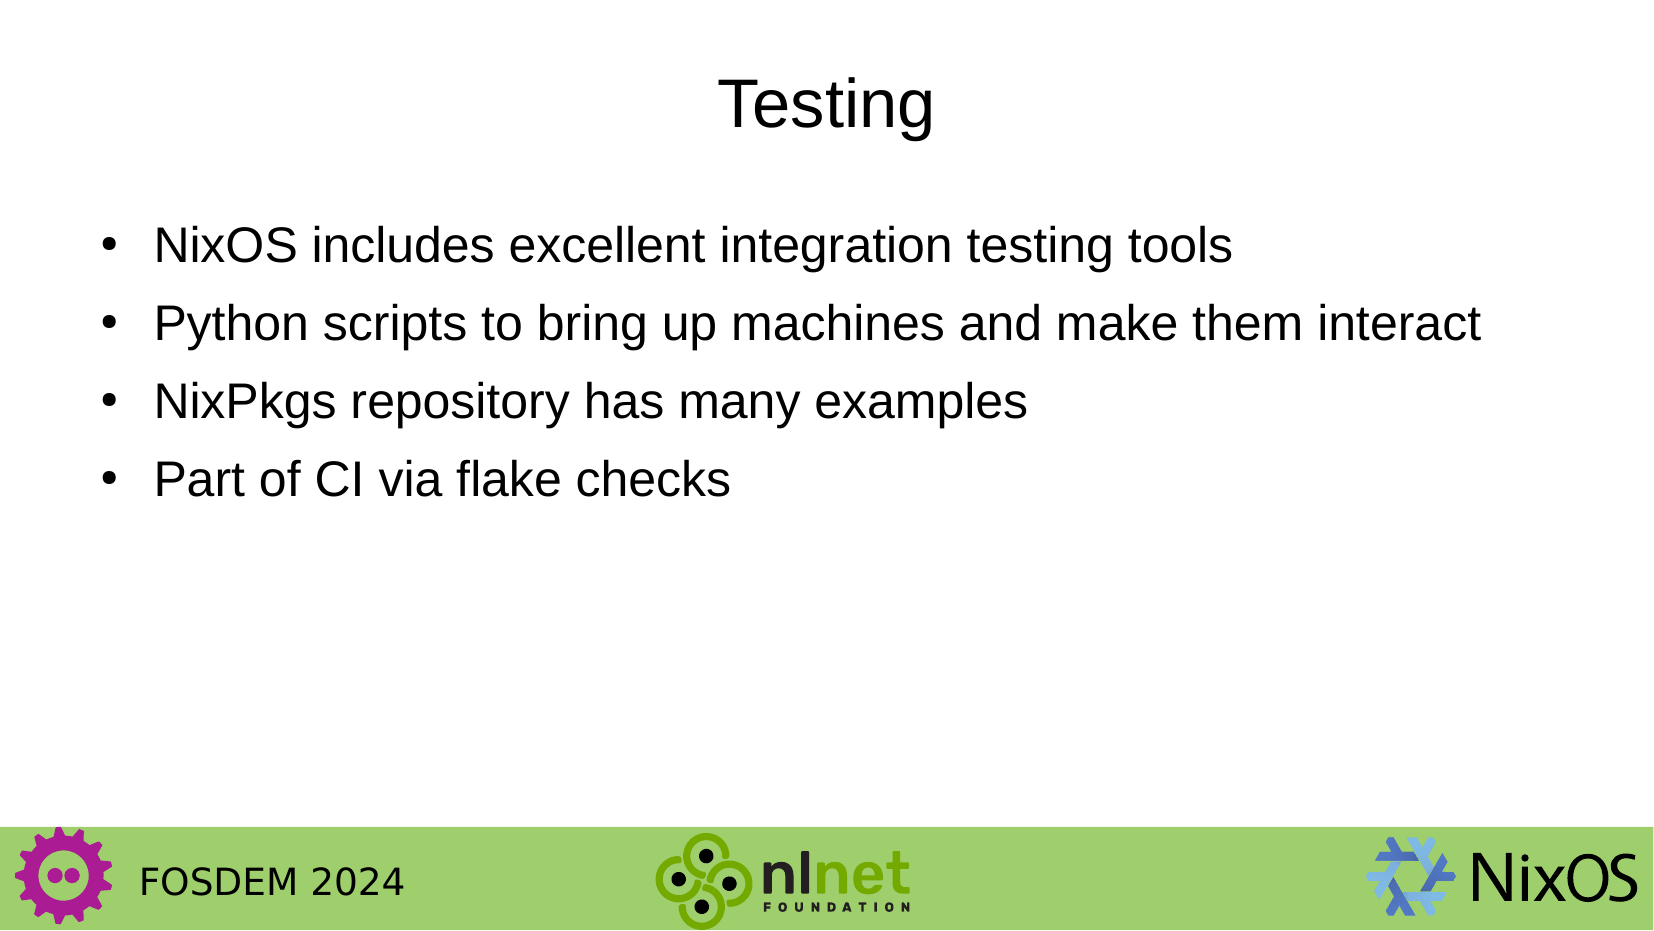

# Testing
NixOS includes excellent integration testing tools
Python scripts to bring up machines and make them interact
NixPkgs repository has many examples
Part of CI via flake checks